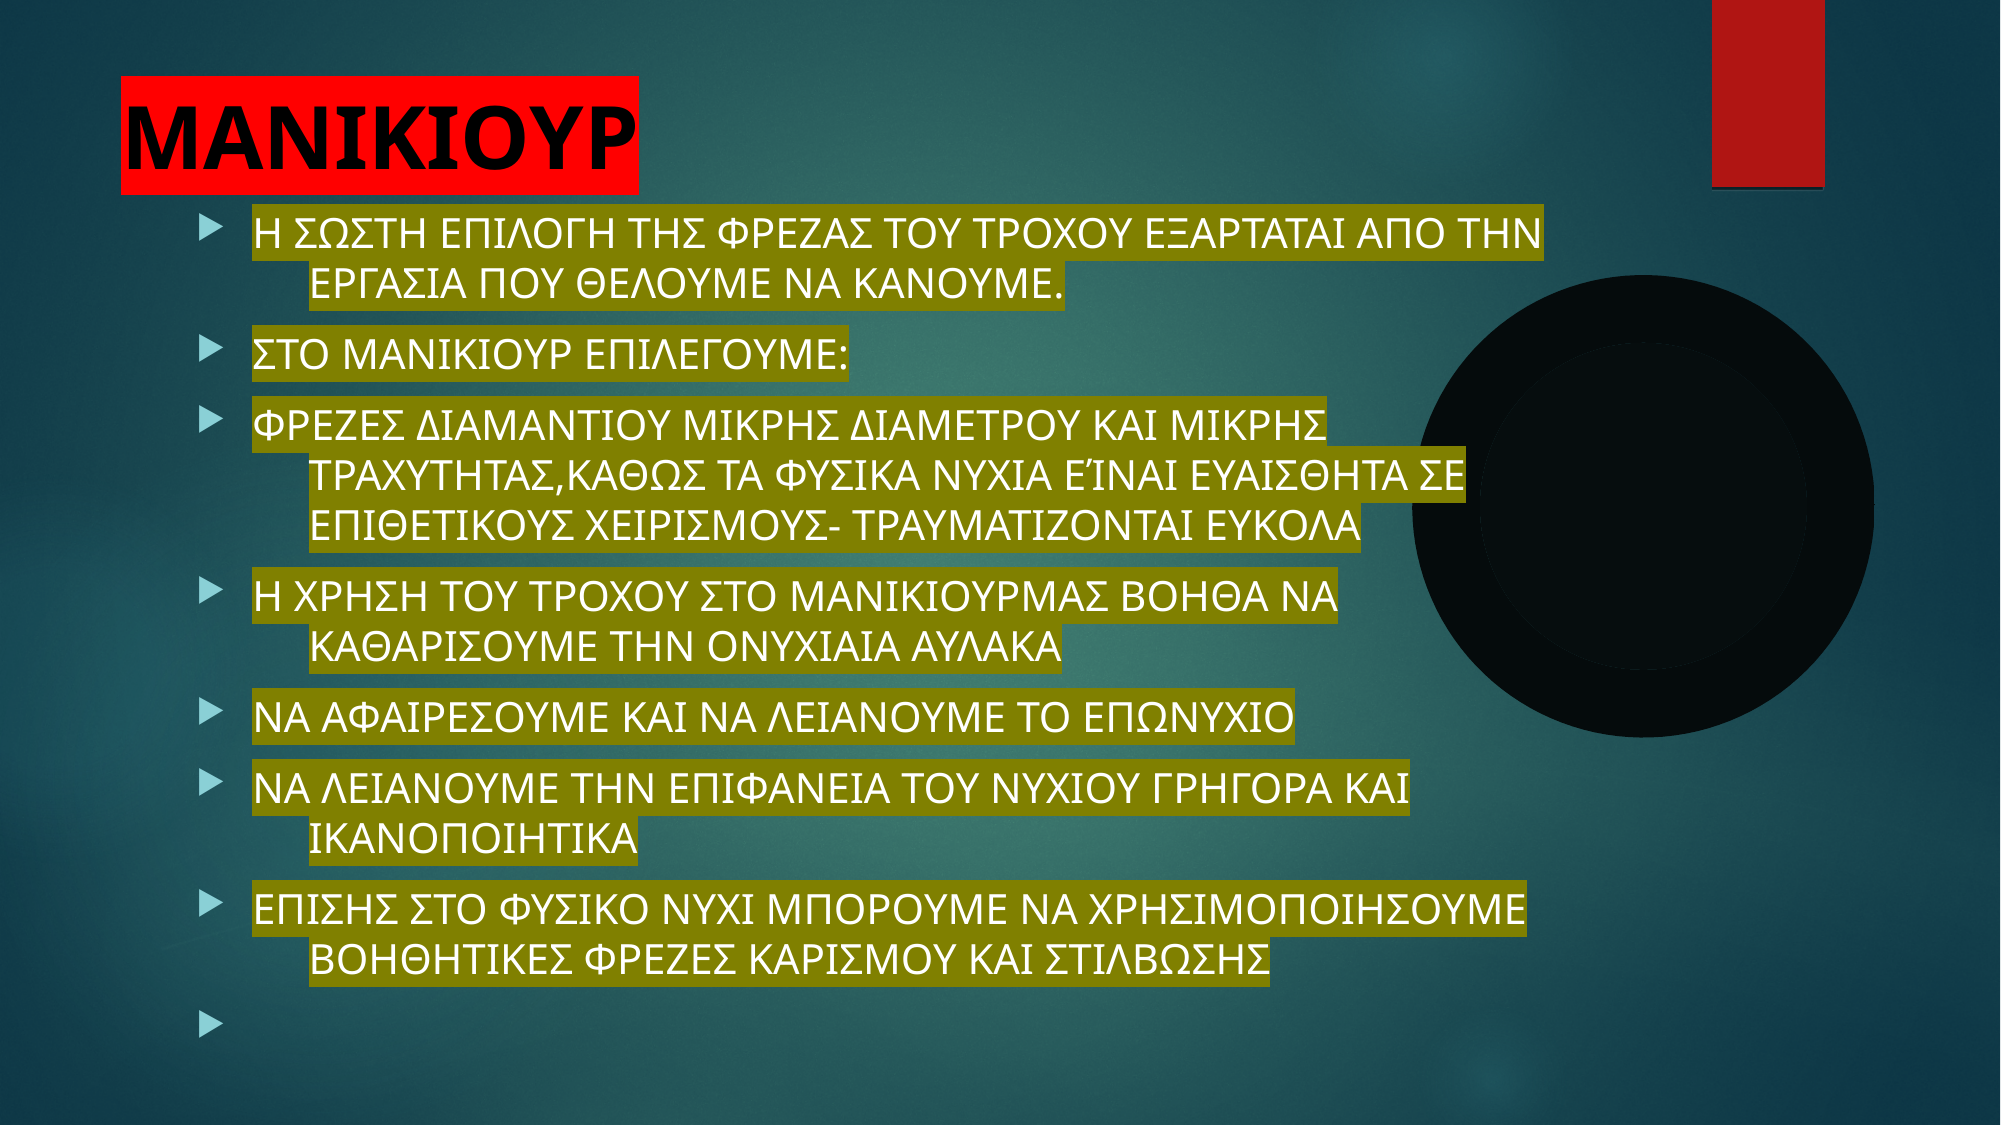

# ΜΑΝΙΚΙΟΥΡ
Η ΣΩΣΤΗ ΕΠΙΛΟΓΗ ΤΗΣ ΦΡΕΖΑΣ ΤΟΥ ΤΡΟΧΟΥ ΕΞΑΡΤΑΤΑΙ ΑΠΟ ΤΗΝ ΕΡΓΑΣΙΑ ΠΟΥ ΘΕΛΟΥΜΕ ΝΑ ΚΑΝΟΥΜΕ.
ΣΤΟ ΜΑΝΙΚΙΟΥΡ ΕΠΙΛΕΓΟΥΜΕ:
ΦΡΕΖΕΣ ΔΙΑΜΑΝΤΙΟΥ ΜΙΚΡΗΣ ΔΙΑΜΕΤΡΟΥ ΚΑΙ ΜΙΚΡΗΣ ΤΡΑΧΥΤΗΤΑΣ,ΚΑΘΩΣ ΤΑ ΦΥΣΙΚΑ ΝΥΧΙΑ ΕΊΝΑΙ ΕΥΑΙΣΘΗΤΑ ΣΕ ΕΠΙΘΕΤΙΚΟΥΣ ΧΕΙΡΙΣΜΟΥΣ- ΤΡΑΥΜΑΤΙΖΟΝΤΑΙ ΕΥΚΟΛΑ
Η ΧΡΗΣΗ ΤΟΥ ΤΡΟΧΟΥ ΣΤΟ ΜΑΝΙΚΙΟΥΡΜΑΣ ΒΟΗΘΑ ΝΑ ΚΑΘΑΡΙΣΟΥΜΕ ΤΗΝ ΟΝΥΧΙΑΙΑ ΑΥΛΑΚΑ
ΝΑ ΑΦΑΙΡΕΣΟΥΜΕ ΚΑΙ ΝΑ ΛΕΙΑΝΟΥΜΕ ΤΟ ΕΠΩΝΥΧΙΟ
ΝΑ ΛΕΙΑΝΟΥΜΕ ΤΗΝ ΕΠΙΦΑΝΕΙΑ ΤΟΥ ΝΥΧΙΟΥ ΓΡΗΓΟΡΑ ΚΑΙ ΙΚΑΝΟΠΟΙΗΤΙΚΑ
ΕΠΙΣΗΣ ΣΤΟ ΦΥΣΙΚΟ ΝΥΧΙ ΜΠΟΡΟΥΜΕ ΝΑ ΧΡΗΣΙΜΟΠΟΙΗΣΟΥΜΕ ΒΟΗΘΗΤΙΚΕΣ ΦΡΕΖΕΣ ΚΑΡΙΣΜΟΥ ΚΑΙ ΣΤΙΛΒΩΣΗΣ